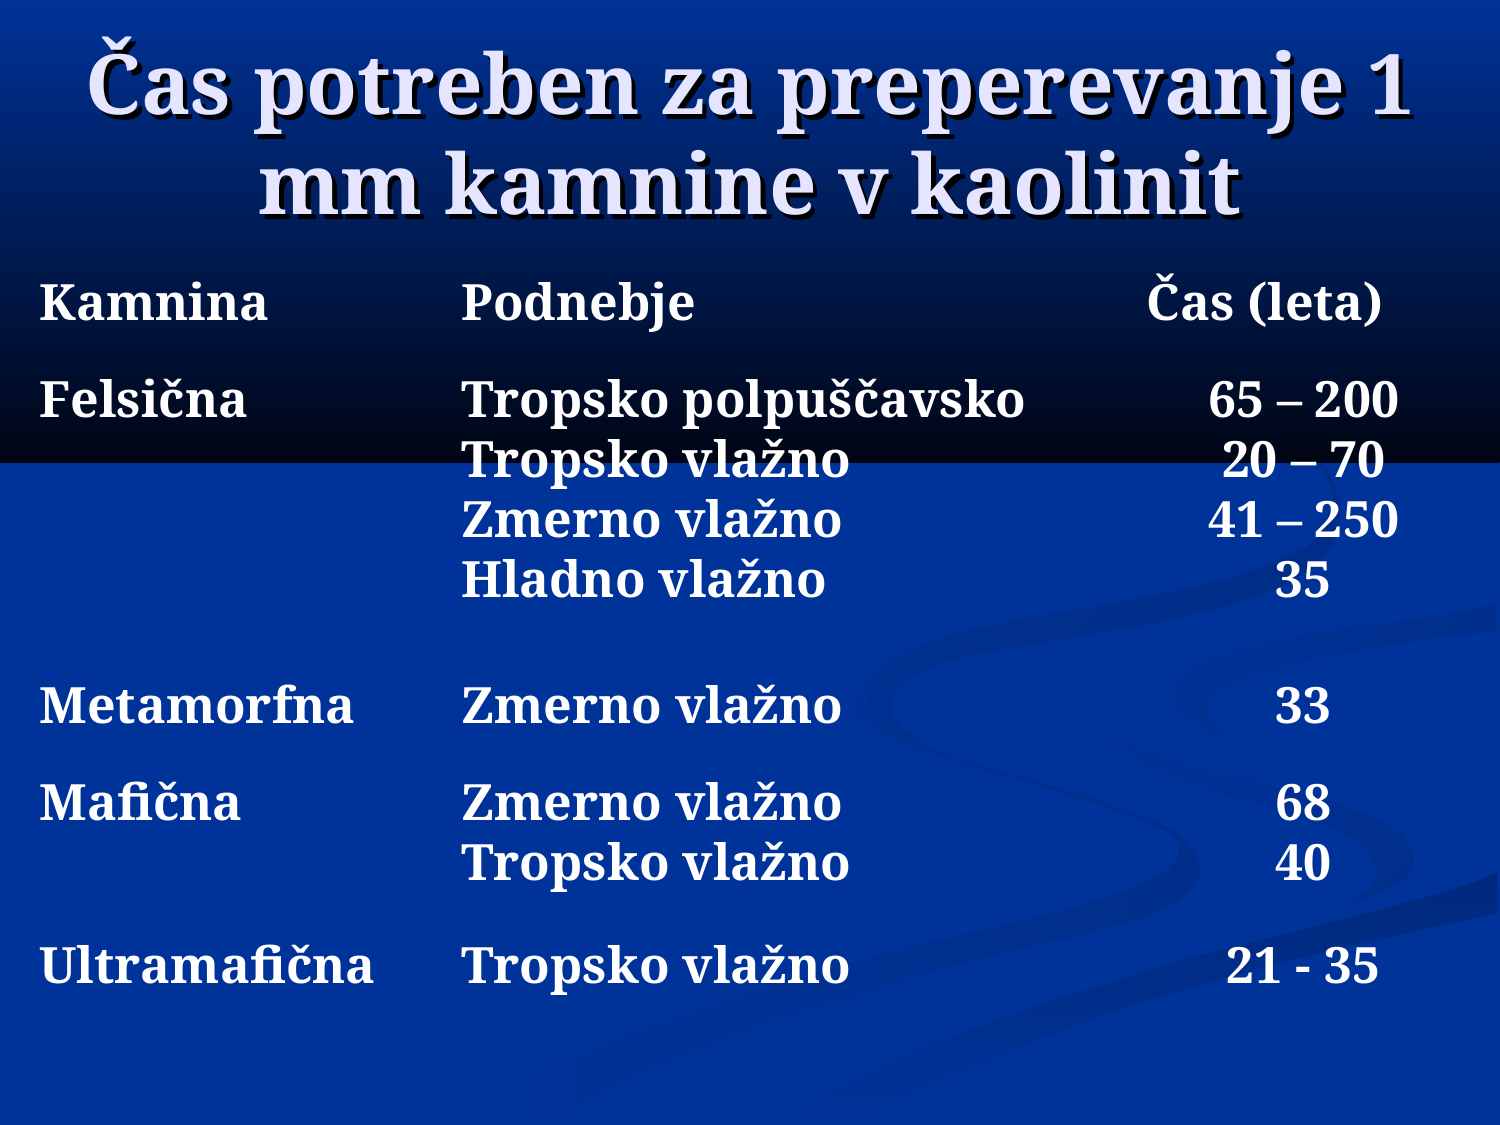

# Čas potreben za preperevanje 1 mm kamnine v kaolinit
| Kamnina | Podnebje | Čas (leta) |
| --- | --- | --- |
| Felsična | Tropsko polpuščavsko Tropsko vlažno Zmerno vlažno Hladno vlažno | 65 – 200 20 – 70 41 – 250 35 |
| Metamorfna | Zmerno vlažno | 33 |
| Mafična | Zmerno vlažno Tropsko vlažno | 68 40 |
| Ultramafična | Tropsko vlažno | 21 - 35 |